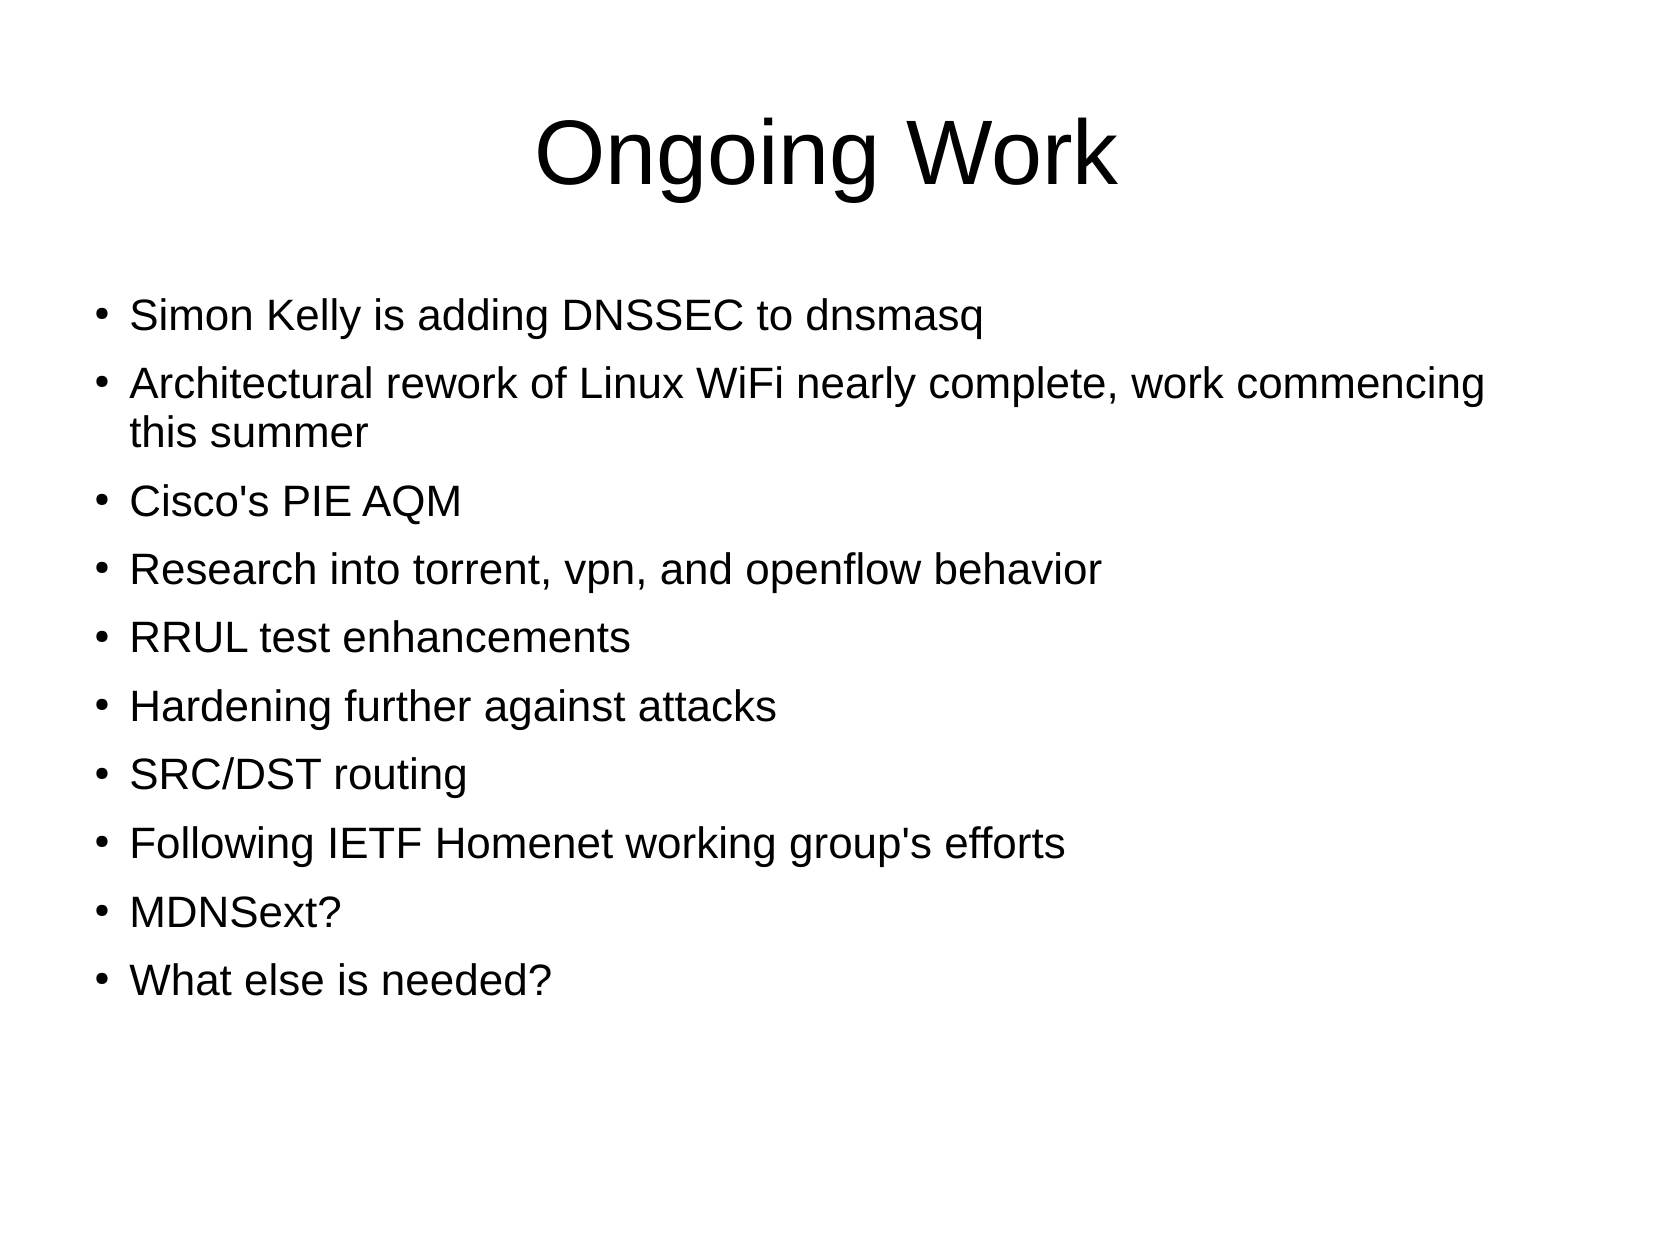

# Ongoing Work
Simon Kelly is adding DNSSEC to dnsmasq
Architectural rework of Linux WiFi nearly complete, work commencing this summer
Cisco's PIE AQM
Research into torrent, vpn, and openflow behavior
RRUL test enhancements
Hardening further against attacks
SRC/DST routing
Following IETF Homenet working group's efforts
MDNSext?
What else is needed?